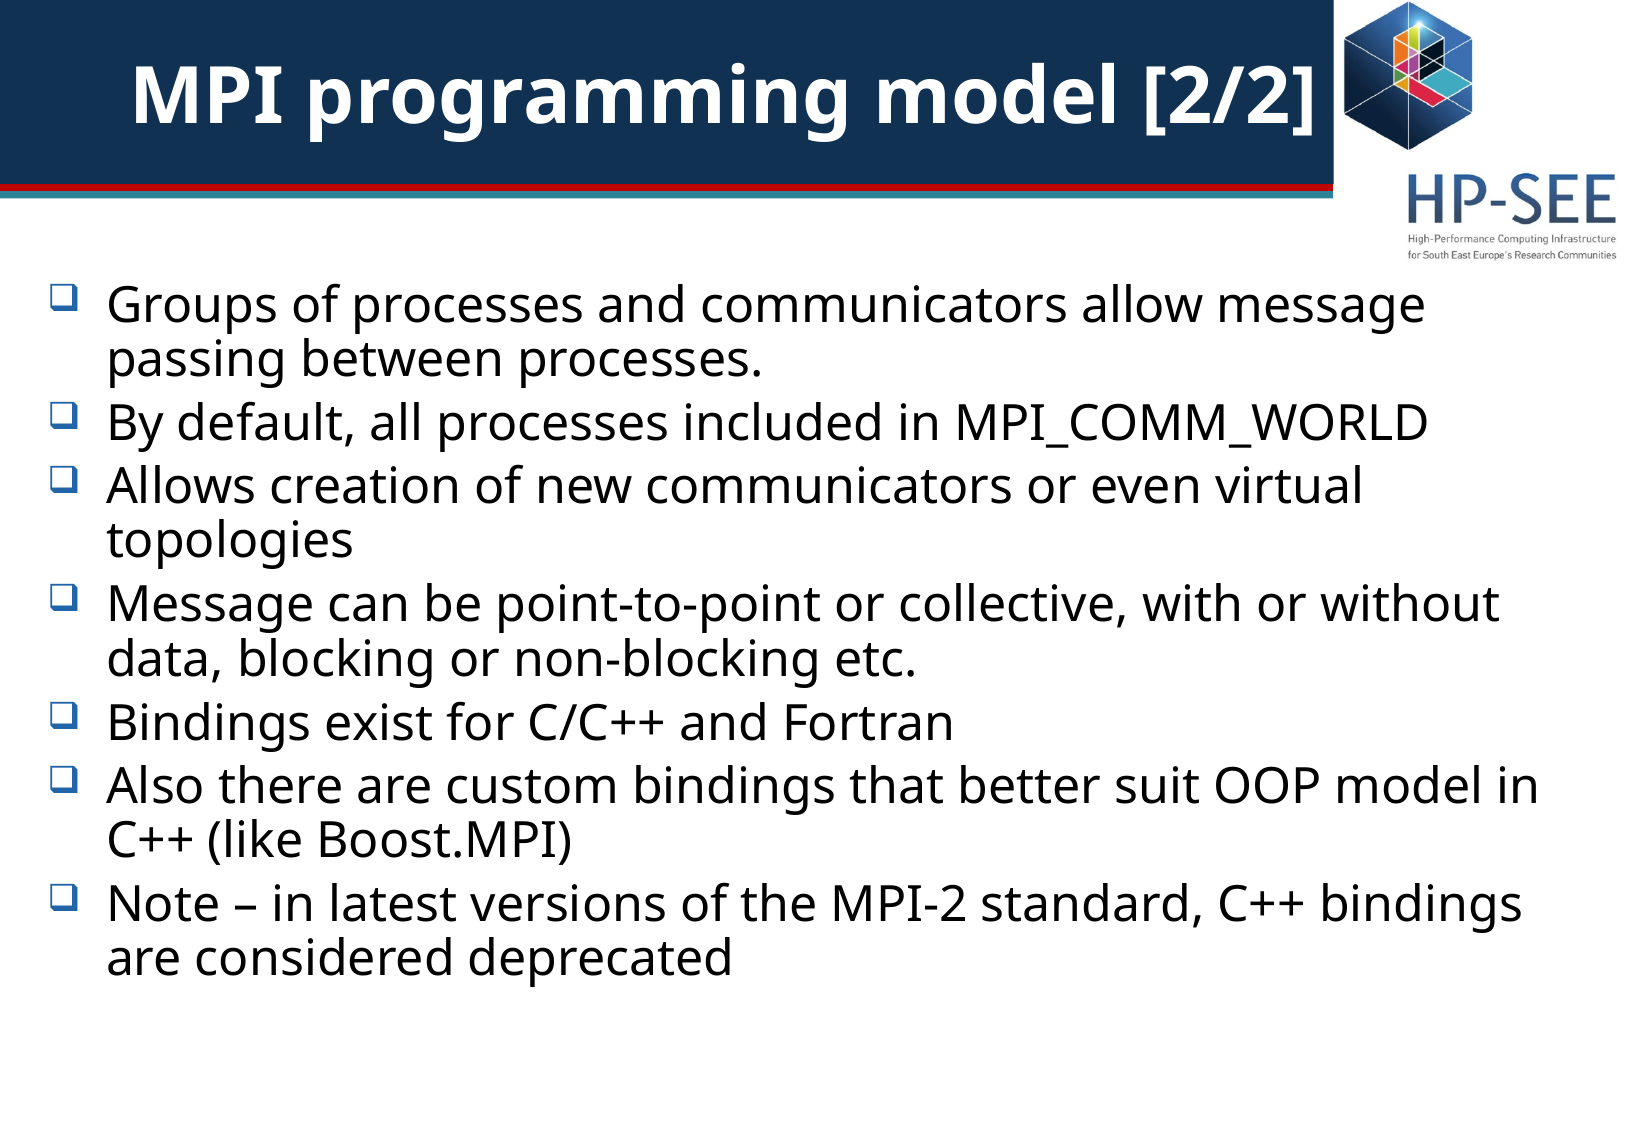

# MPI programming model [2/2]
Groups of processes and communicators allow message passing between processes.
By default, all processes included in MPI_COMM_WORLD
Allows creation of new communicators or even virtual topologies
Message can be point-to-point or collective, with or without data, blocking or non-blocking etc.
Bindings exist for C/C++ and Fortran
Also there are custom bindings that better suit OOP model in C++ (like Boost.MPI)
Note – in latest versions of the MPI-2 standard, C++ bindings are considered deprecated